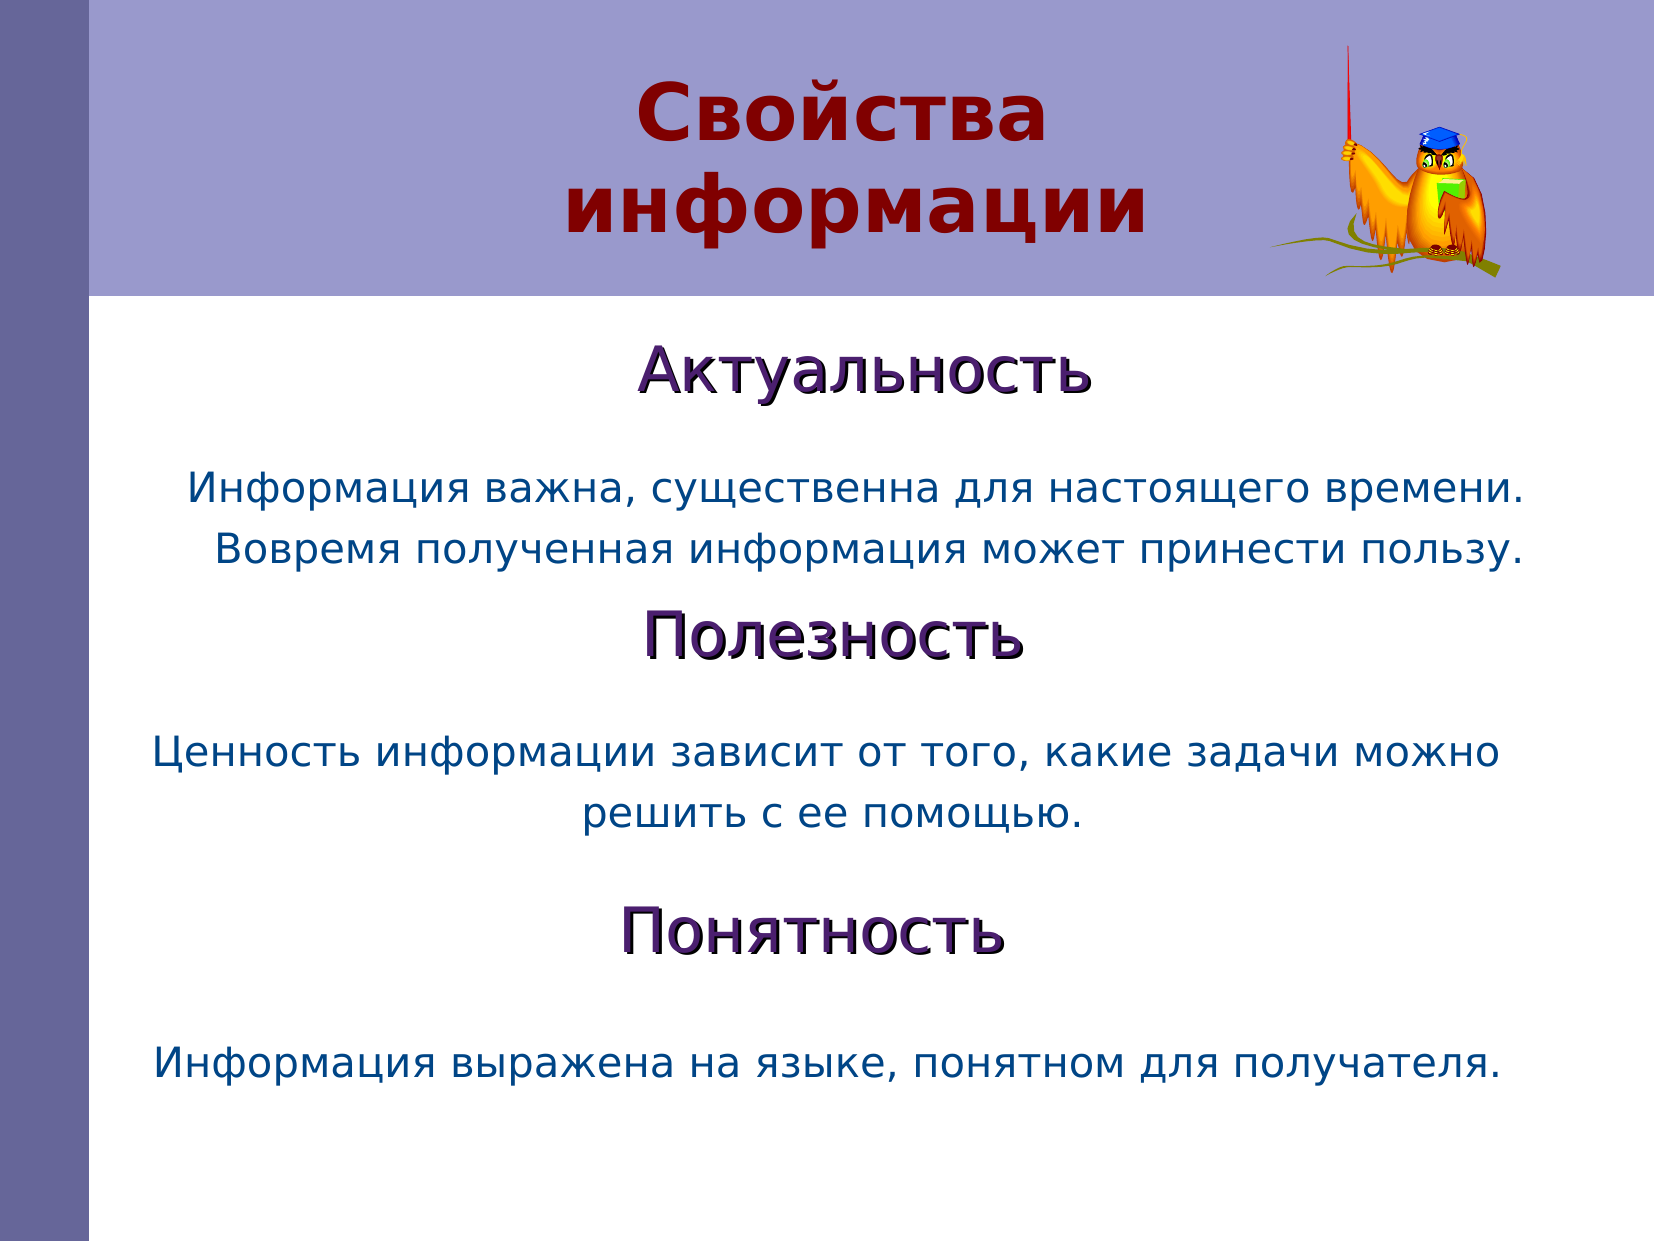

Свойства
информации
Актуальность
Информация важна, существенна для настоящего времени.
Вовремя полученная информация может принести пользу.
Полезность
Ценность информации зависит от того, какие задачи можно
решить с ее помощью.
Понятность
Информация выражена на языке, понятном для получателя.